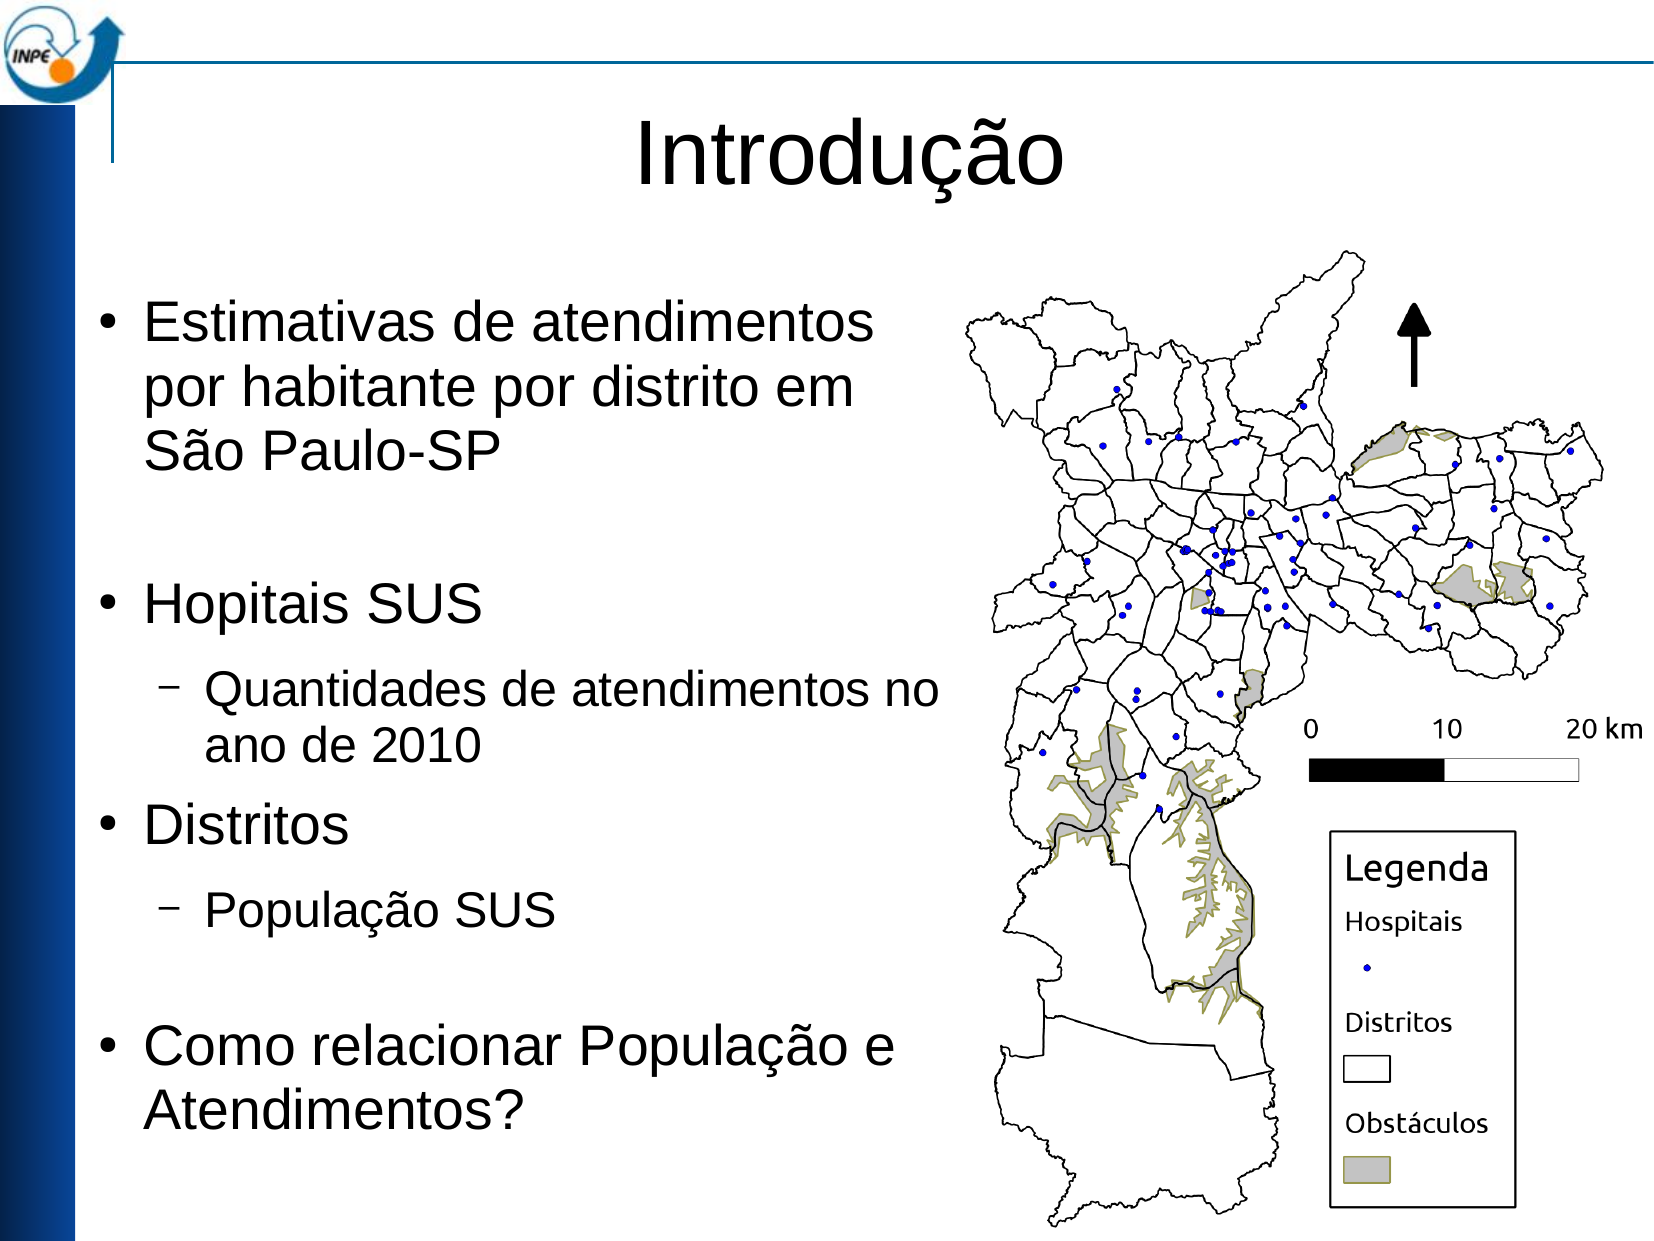

# Introdução
Estimativas de atendimentos por habitante por distrito em São Paulo-SP
Hopitais SUS
Quantidades de atendimentos no ano de 2010
Distritos
População SUS
Como relacionar População e Atendimentos?